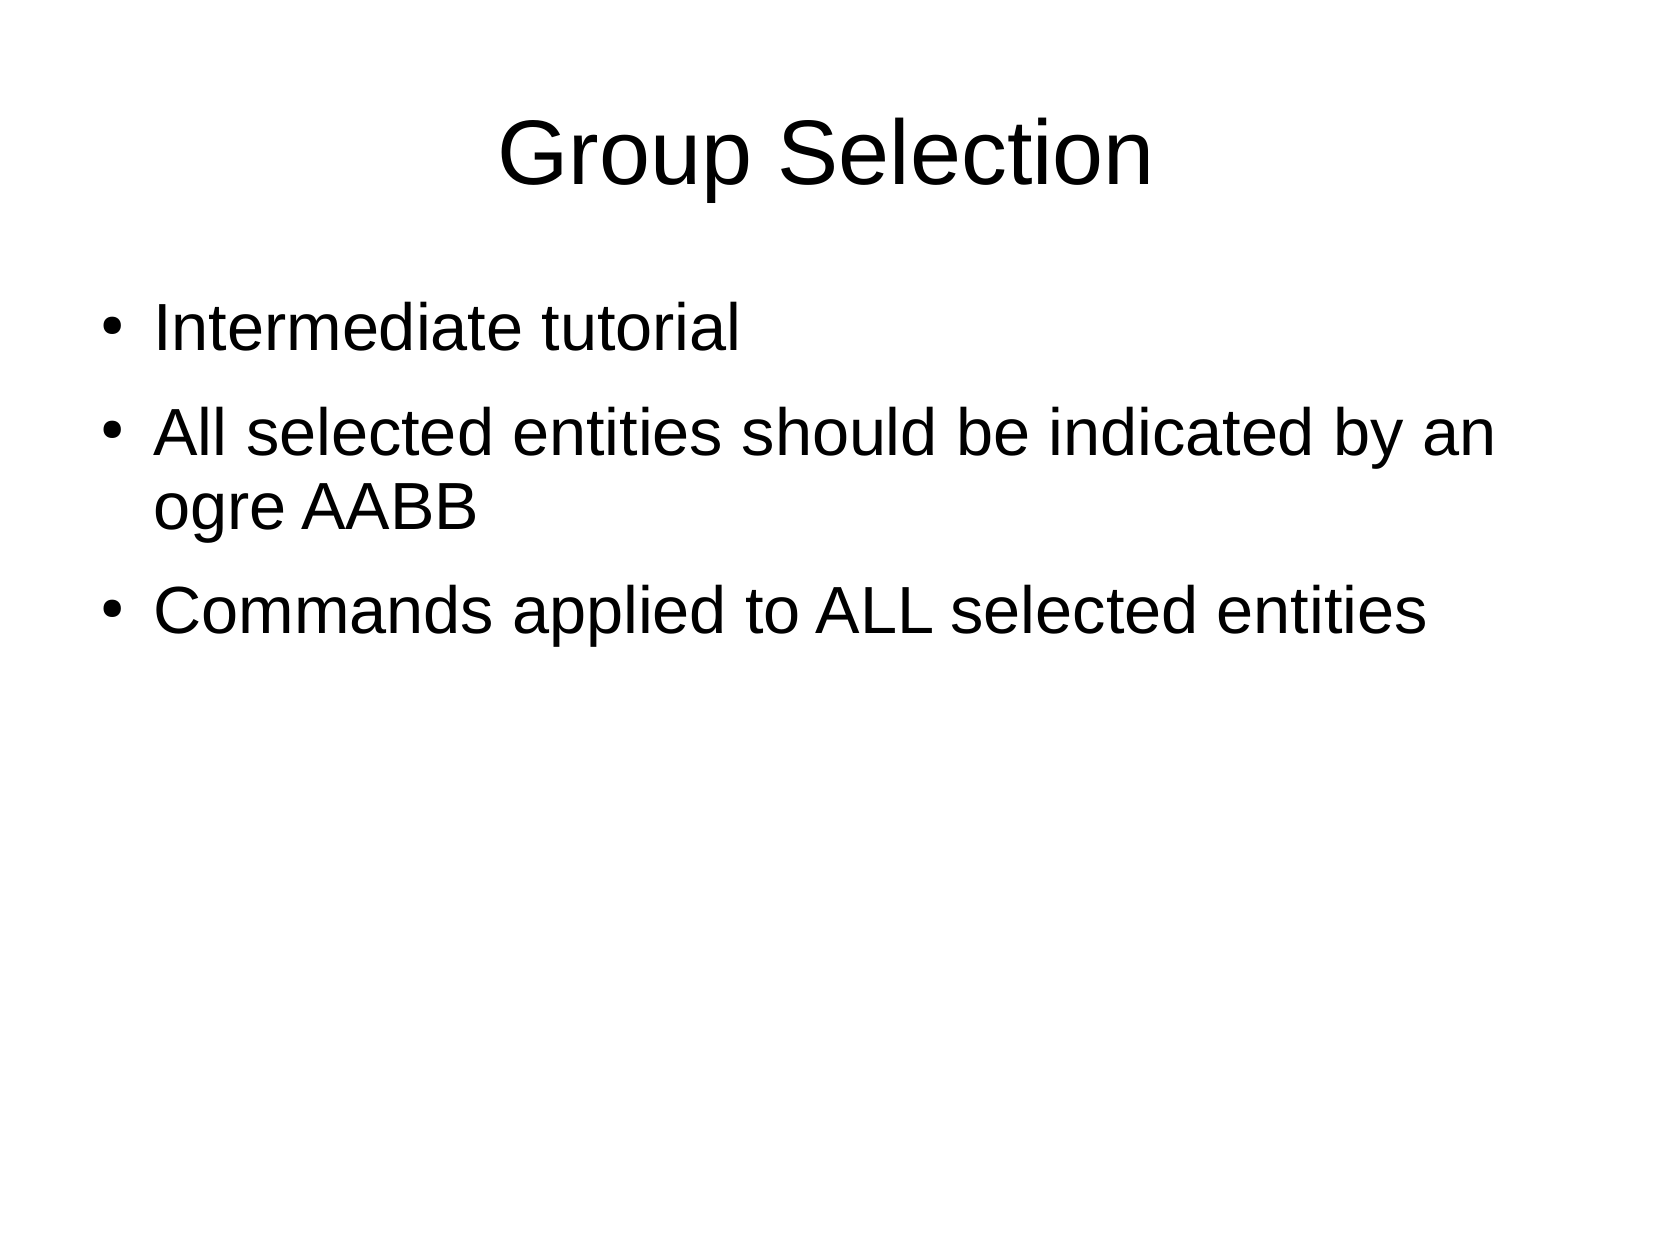

# Group Selection
Intermediate tutorial
All selected entities should be indicated by an ogre AABB
Commands applied to ALL selected entities